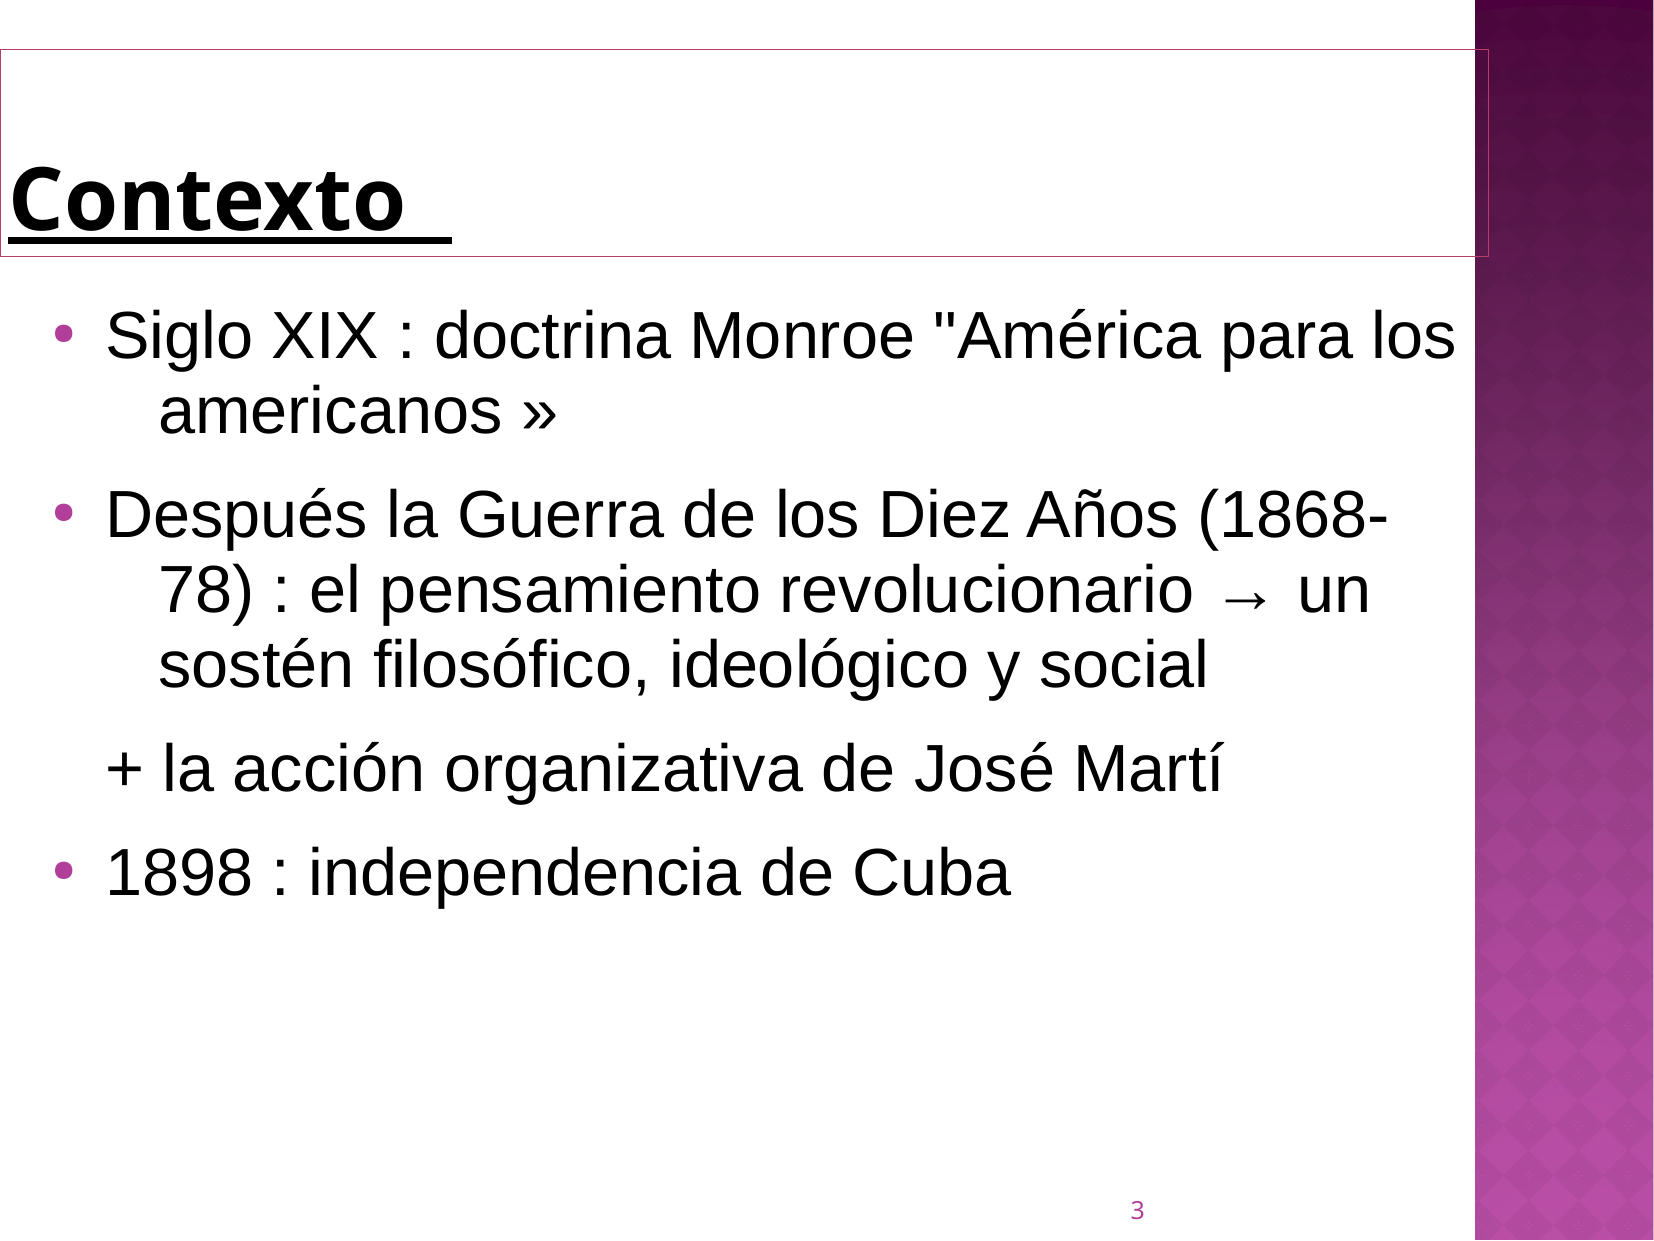

# Contexto
Siglo XIX : doctrina Monroe "América para los americanos »
Después la Guerra de los Diez Años (1868-78) : el pensamiento revolucionario → un sostén filosófico, ideológico y social
+ la acción organizativa de José Martí
1898 : independencia de Cuba